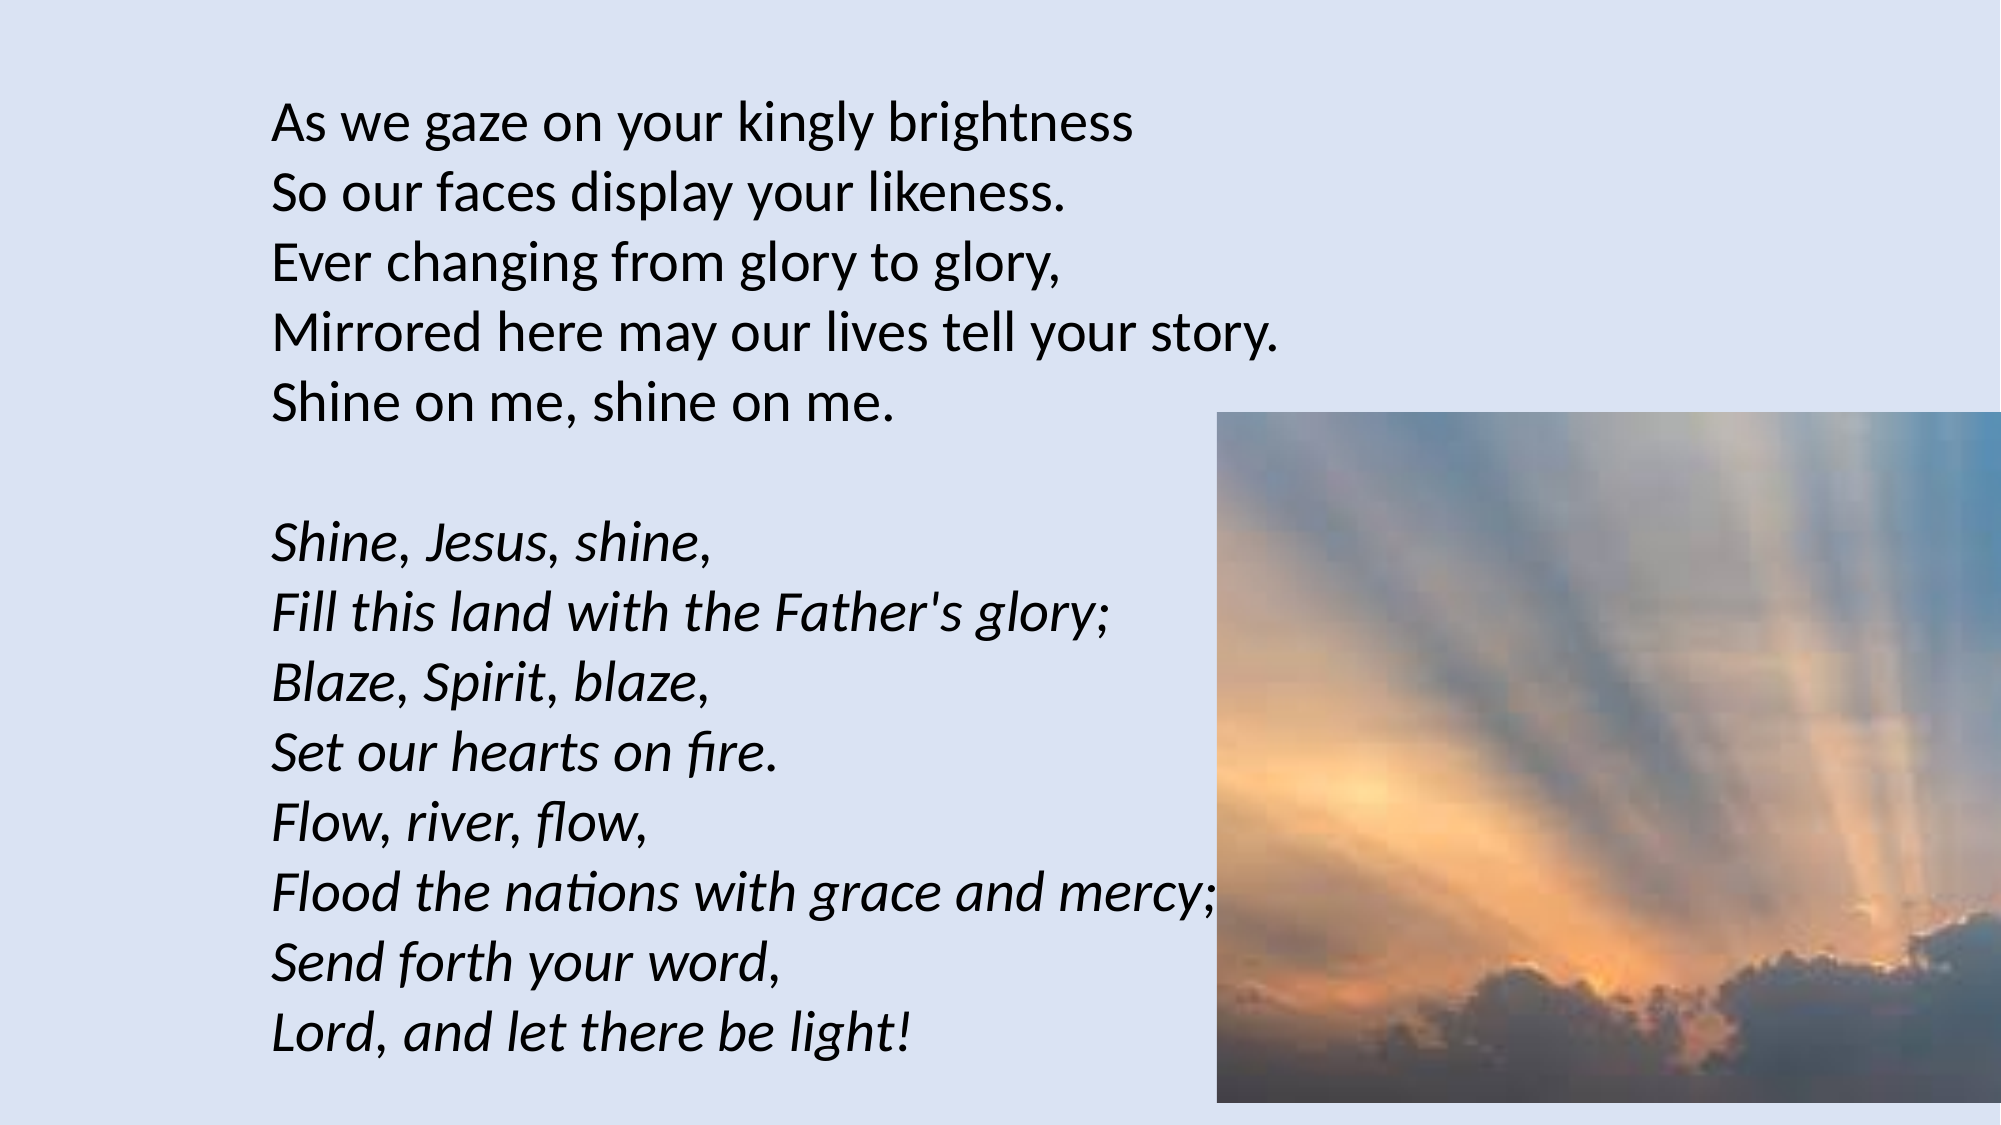

As we gaze on your kingly brightness
So our faces display your likeness.
Ever changing from glory to glory,
Mirrored here may our lives tell your story.
Shine on me, shine on me.
Shine, Jesus, shine,
Fill this land with the Father's glory;
Blaze, Spirit, blaze,
Set our hearts on fire.
Flow, river, flow,
Flood the nations with grace and mercy;
Send forth your word,
Lord, and let there be light!